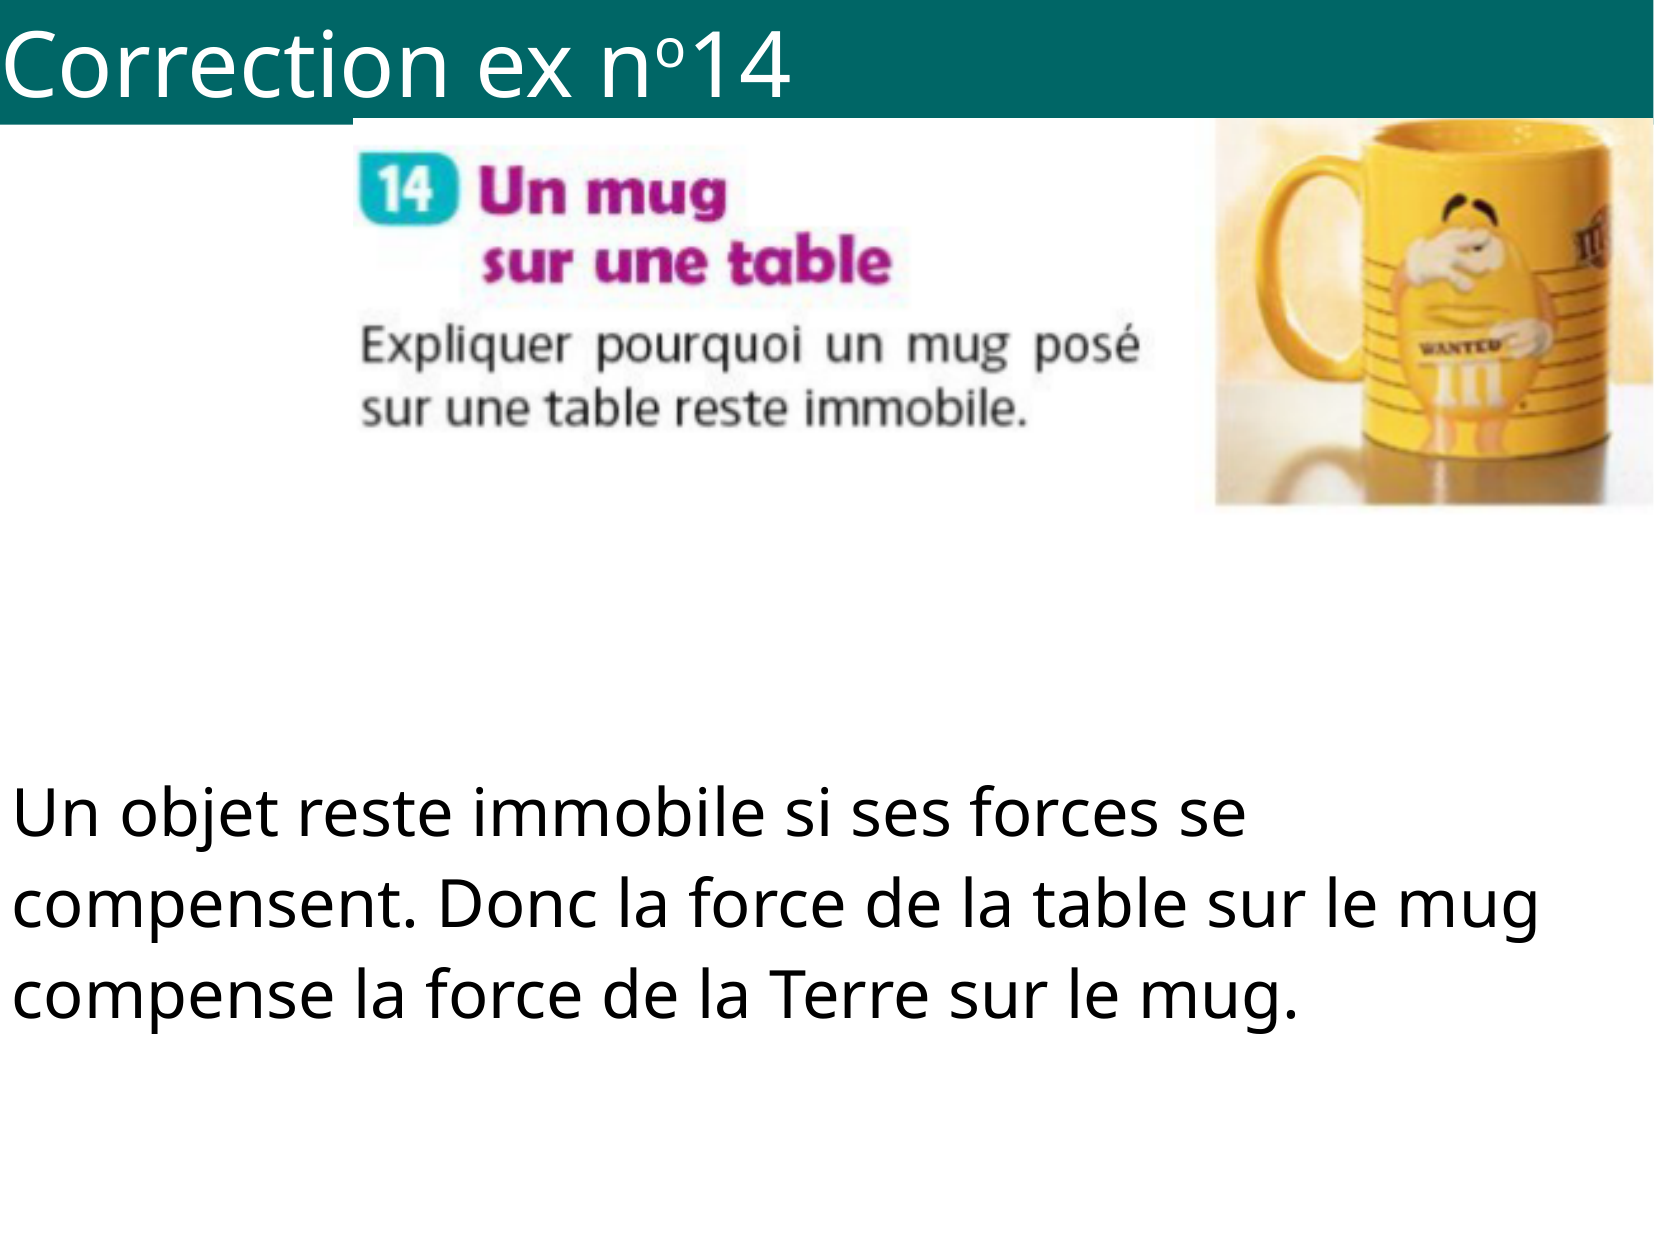

# Correction ex no14
Un objet reste immobile si ses forces se compensent. Donc la force de la table sur le mug compense la force de la Terre sur le mug.